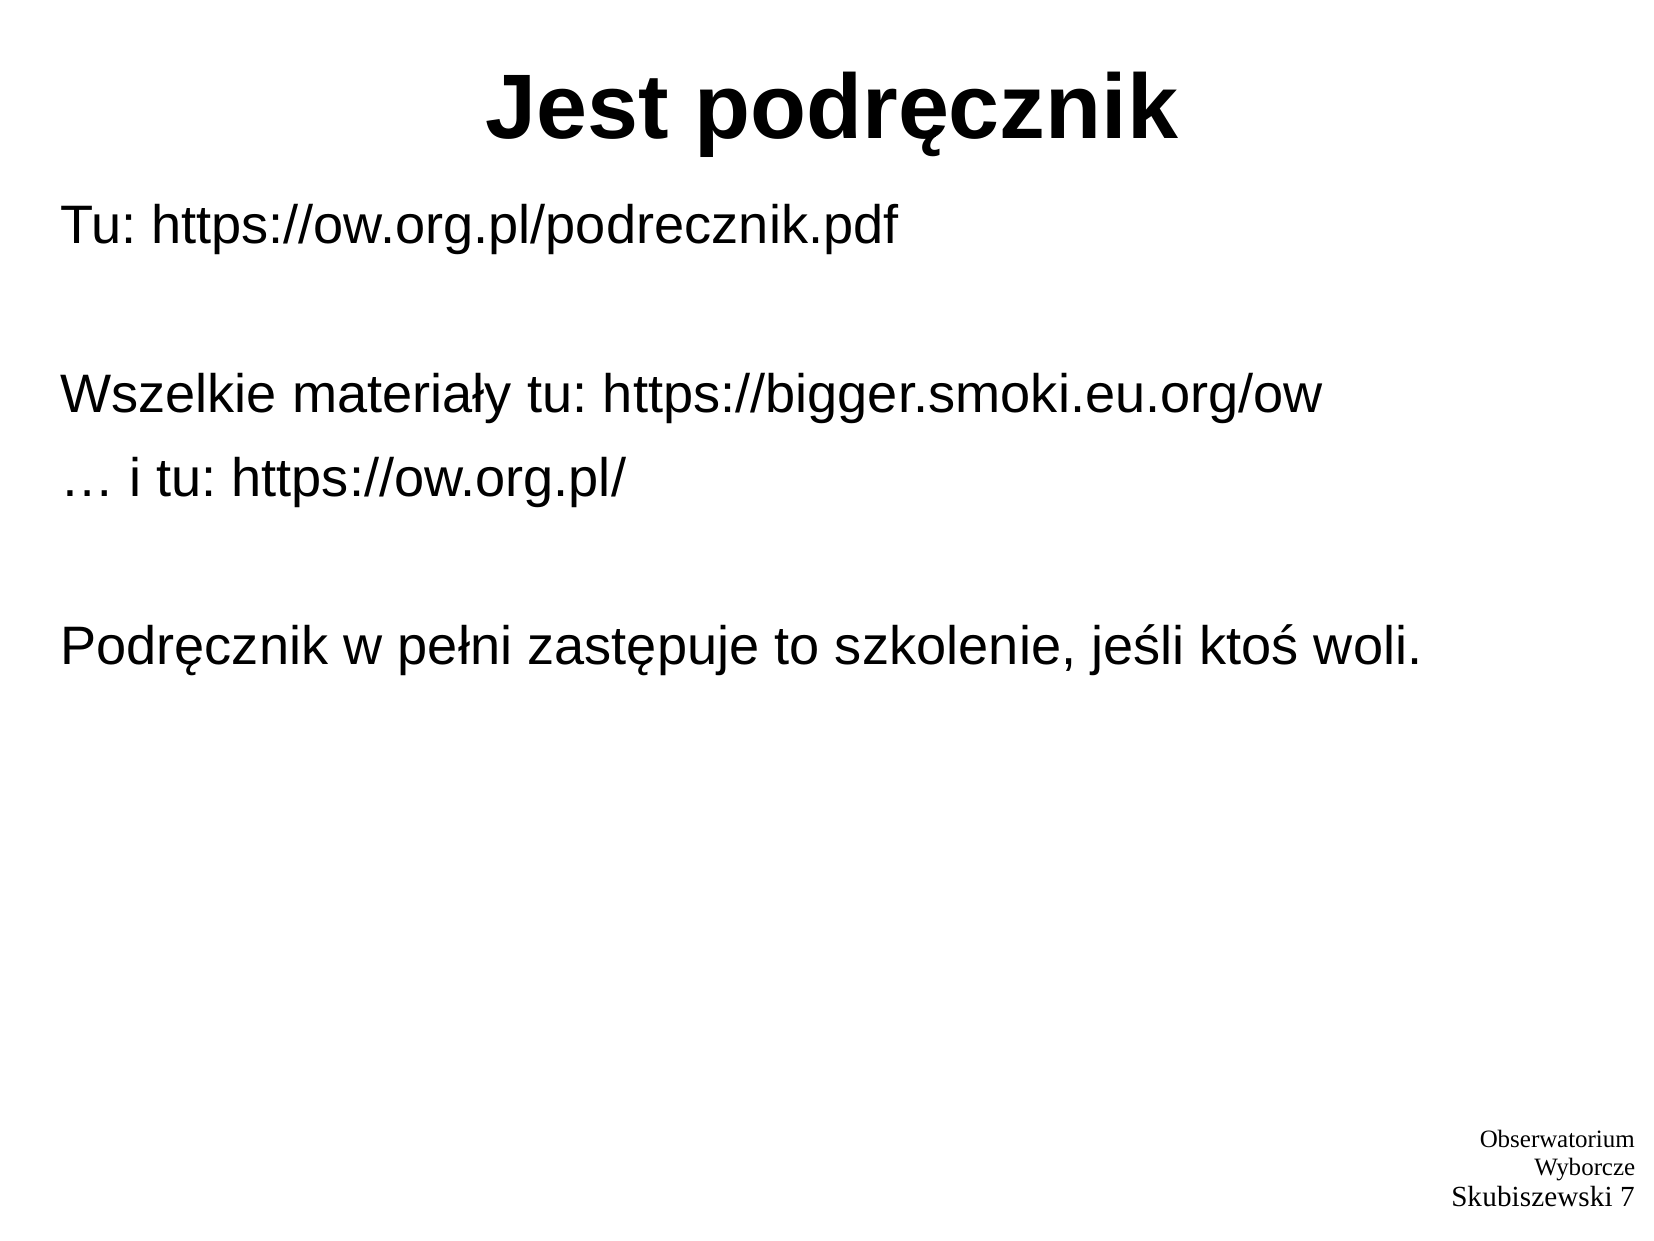

# Jest podręcznik
Tu: https://ow.org.pl/podrecznik.pdf
Wszelkie materiały tu: https://bigger.smoki.eu.org/ow
… i tu: https://ow.org.pl/
Podręcznik w pełni zastępuje to szkolenie, jeśli ktoś woli.
7